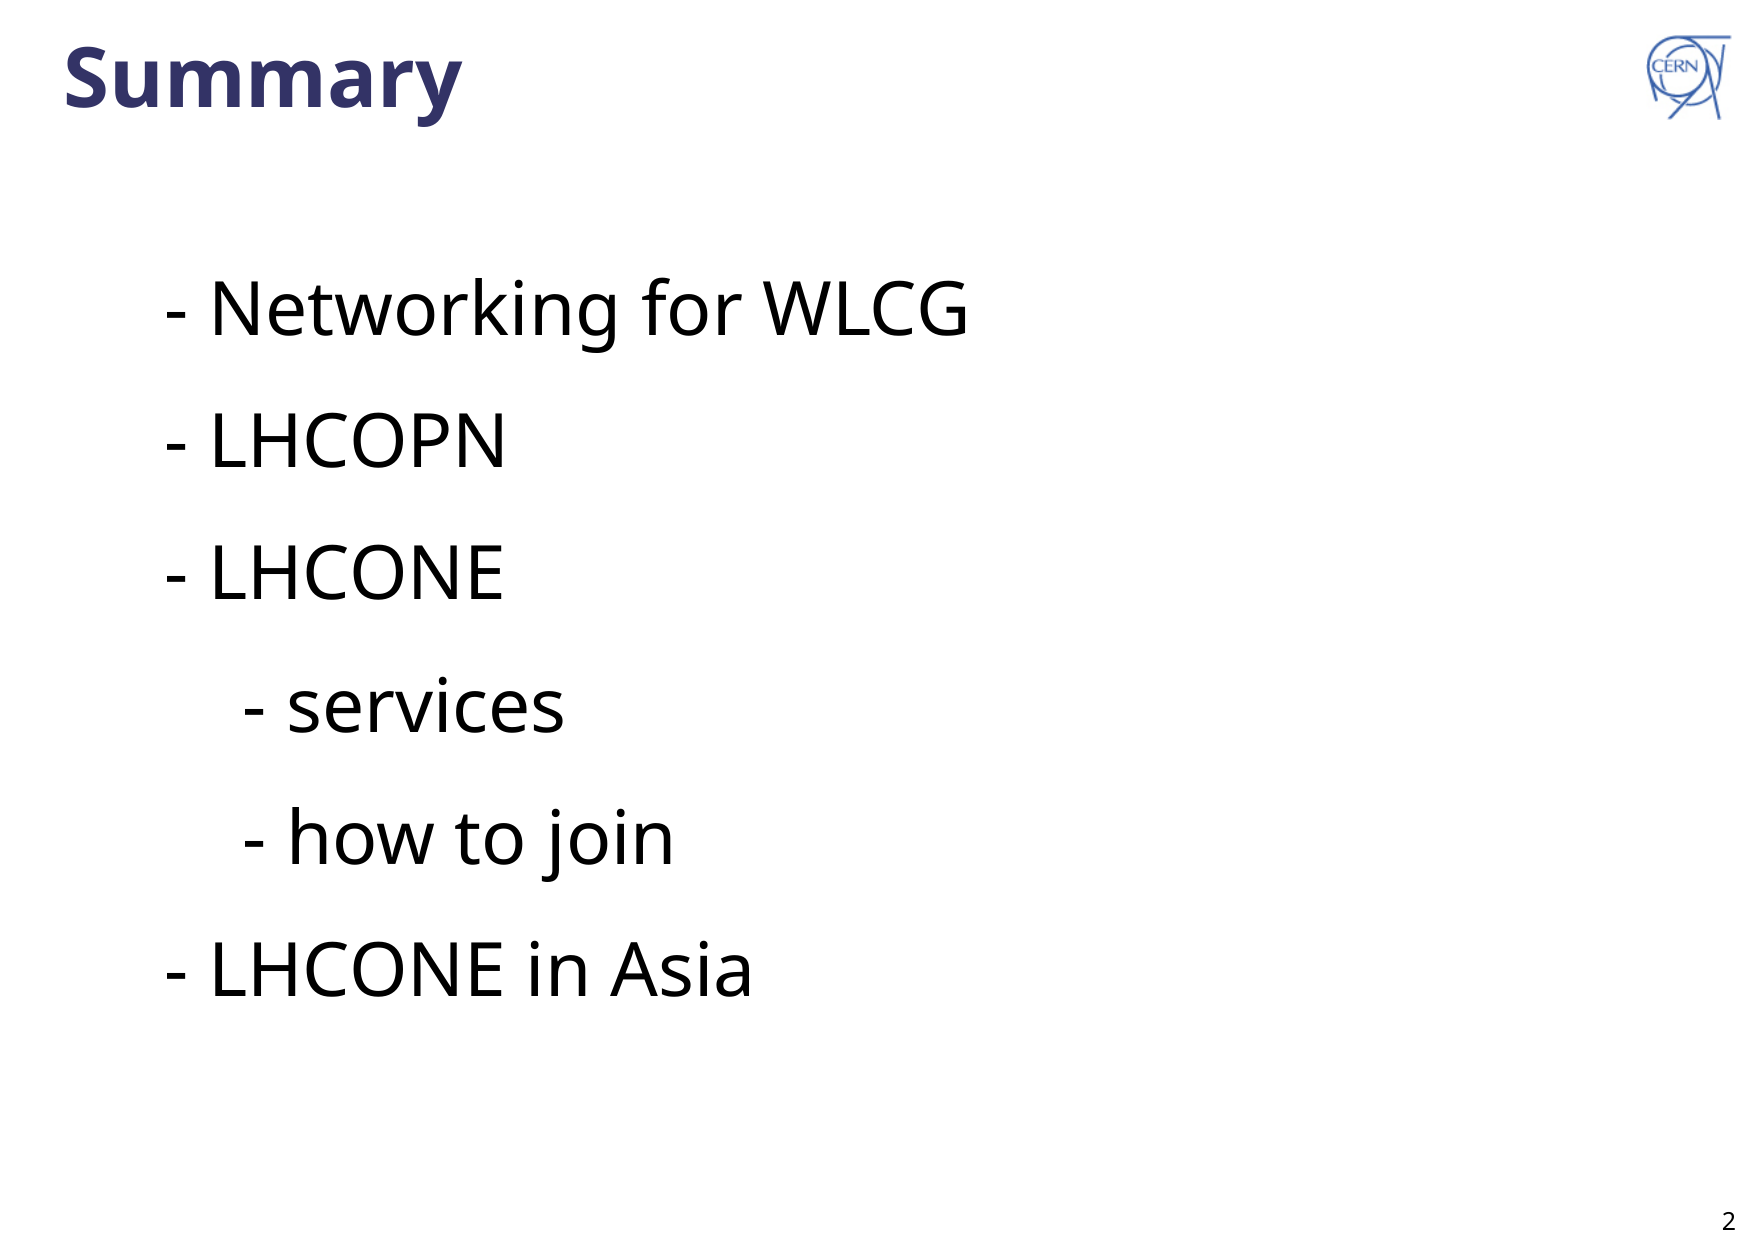

# Summary
- Networking for WLCG
- LHCOPN
- LHCONE
 - services
 - how to join
- LHCONE in Asia
2